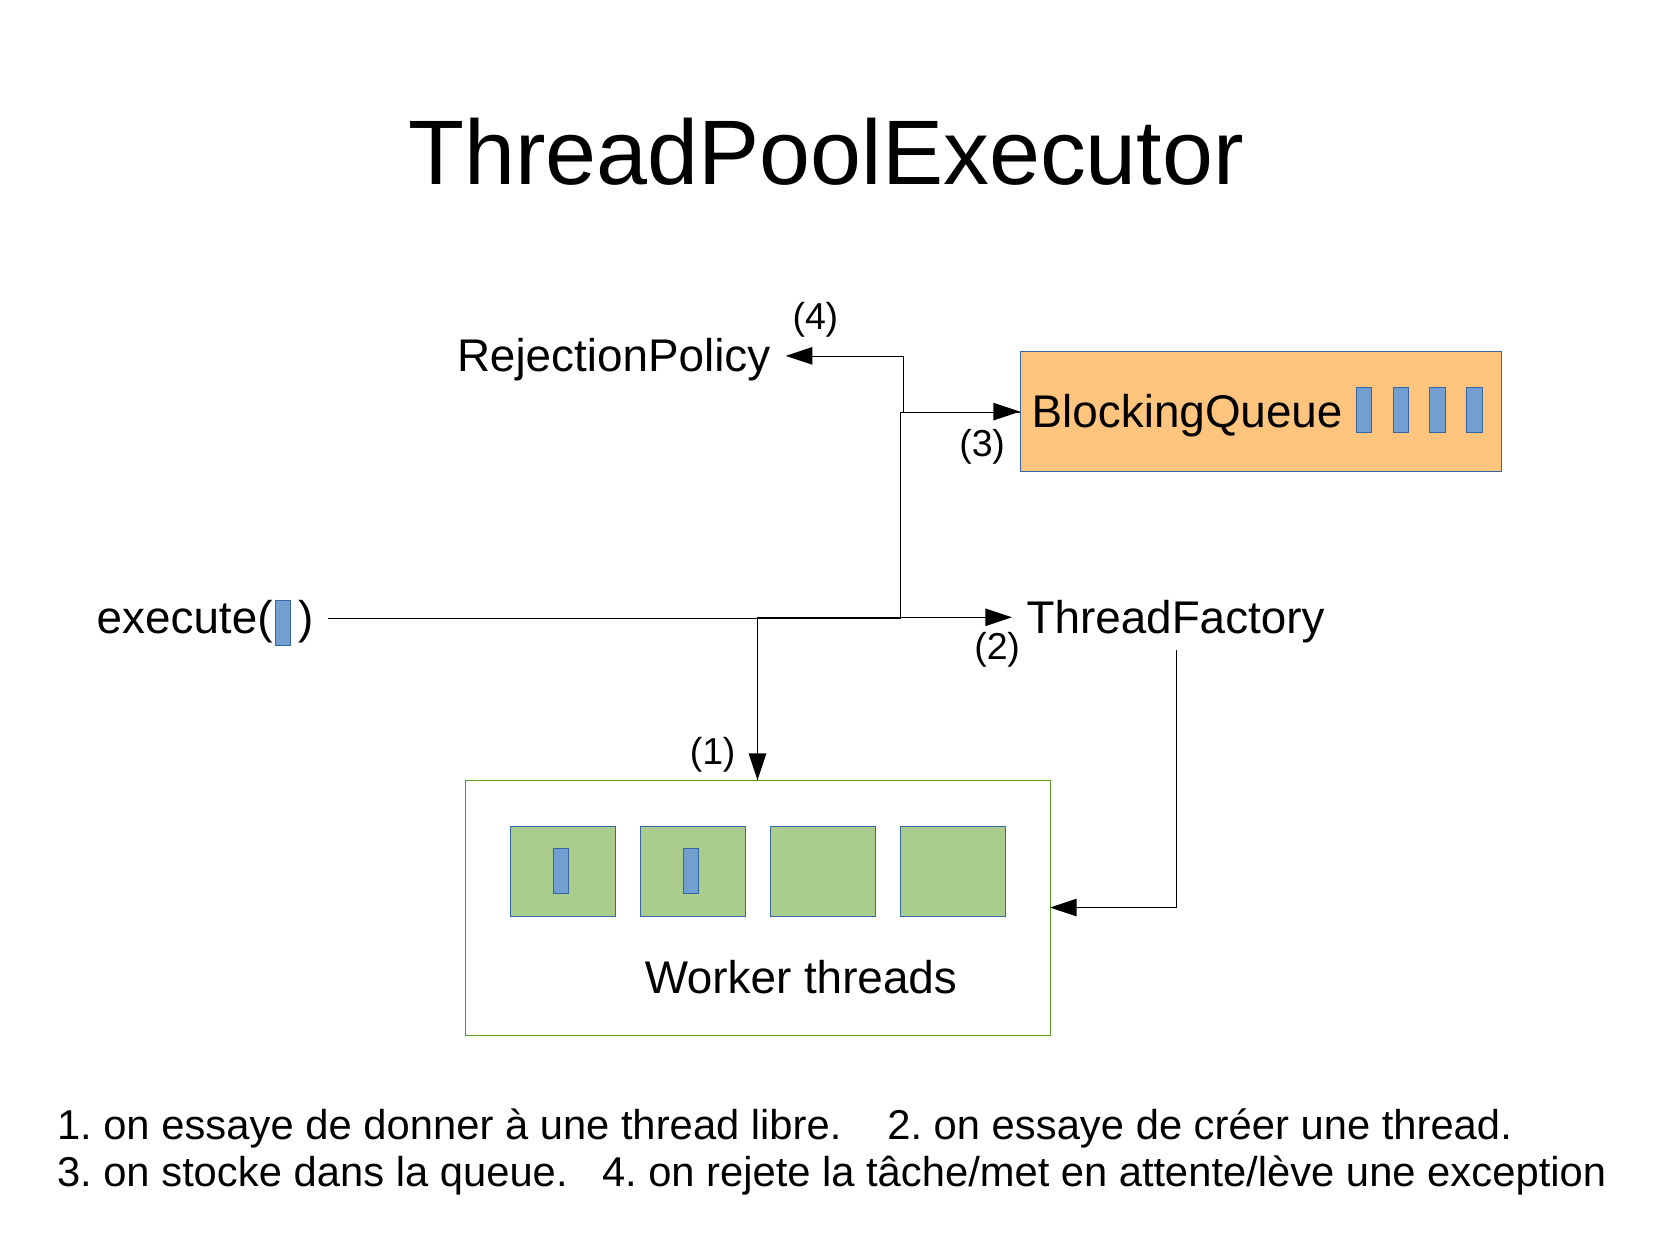

# ThreadPoolExecutor
(4)
RejectionPolicy
BlockingQueue
(3)
ThreadFactory
execute( )
(2)
(1)
Worker threads
1. on essaye de donner à une thread libre. 2. on essaye de créer une thread.
3. on stocke dans la queue. 4. on rejete la tâche/met en attente/lève une exception